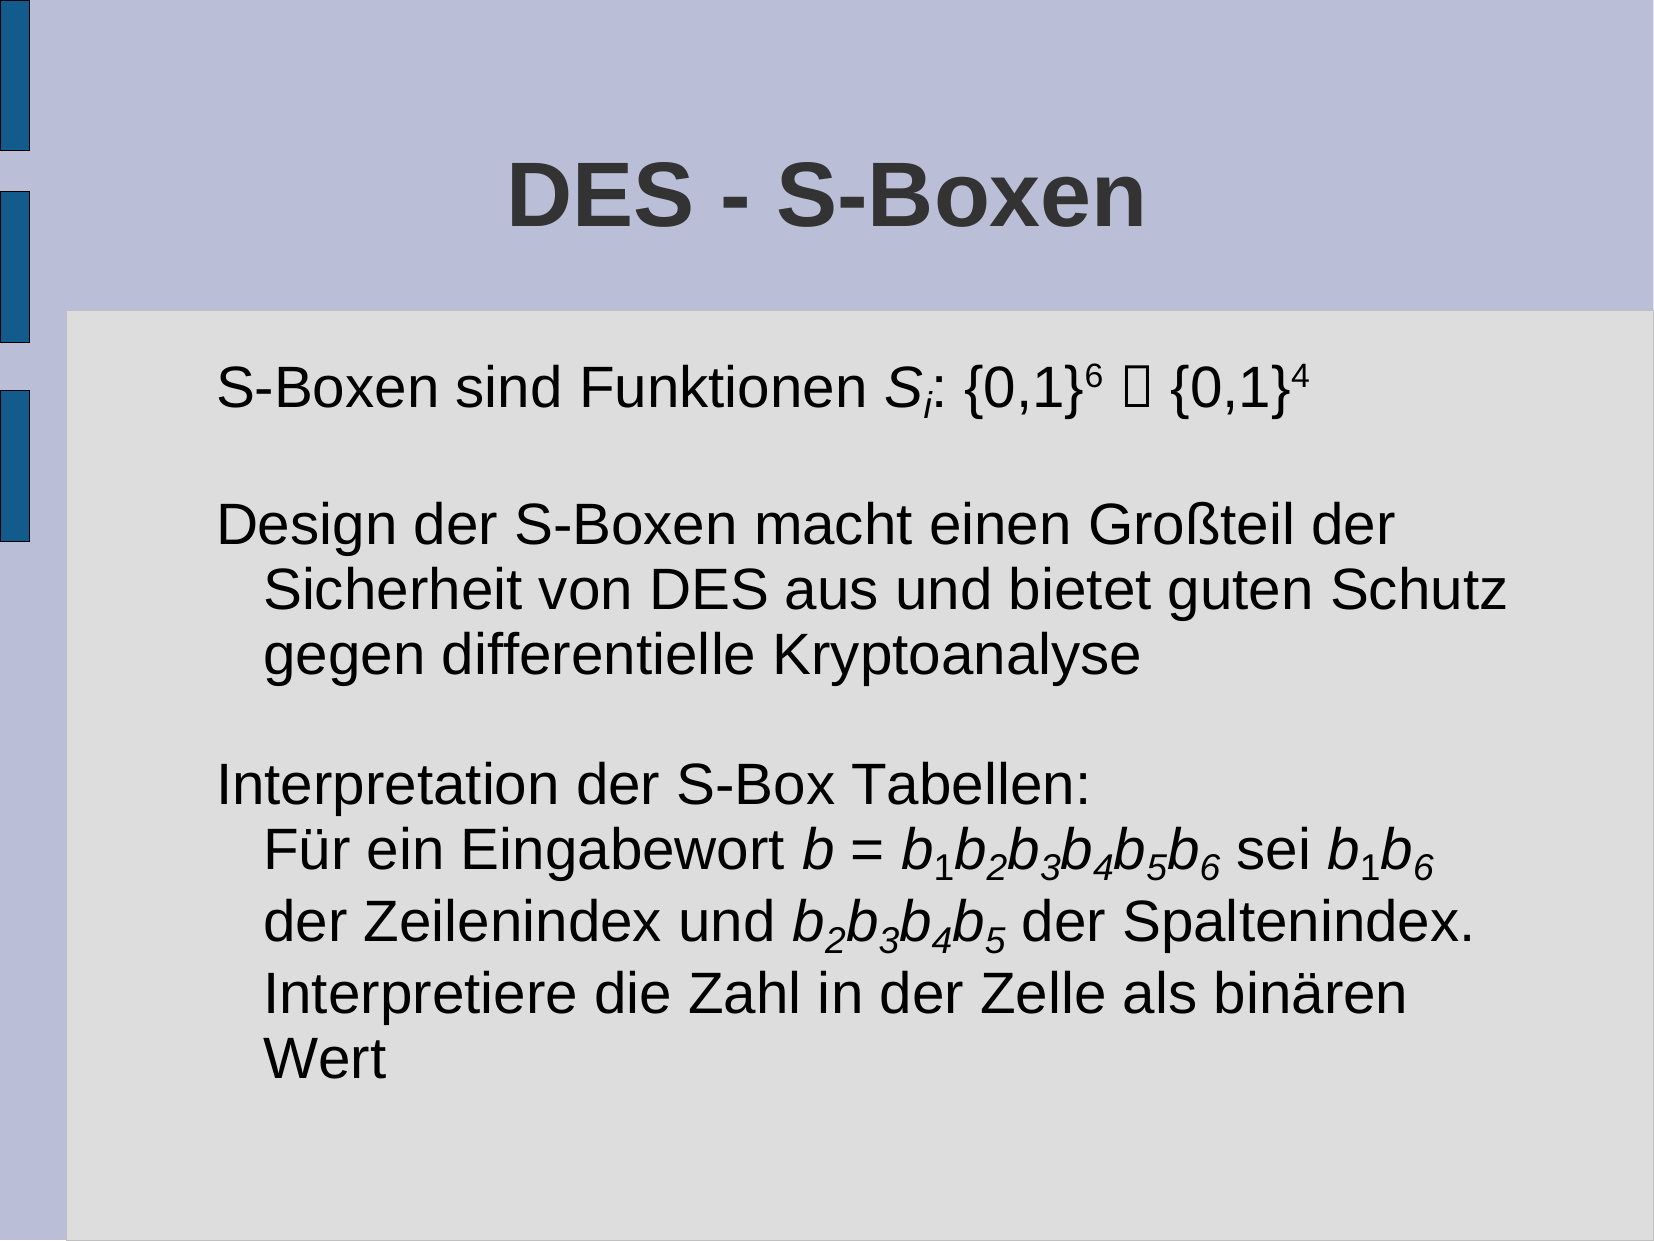

# DES - S-Boxen
S-Boxen sind Funktionen Si: {0,1}6  {0,1}4
Design der S-Boxen macht einen Großteil der Sicherheit von DES aus und bietet guten Schutz gegen differentielle Kryptoanalyse
Interpretation der S-Box Tabellen:
Für ein Eingabewort b = b1b2b3b4b5b6 sei b1b6 der Zeilenindex und b2b3b4b5 der Spaltenindex. Interpretiere die Zahl in der Zelle als binären Wert